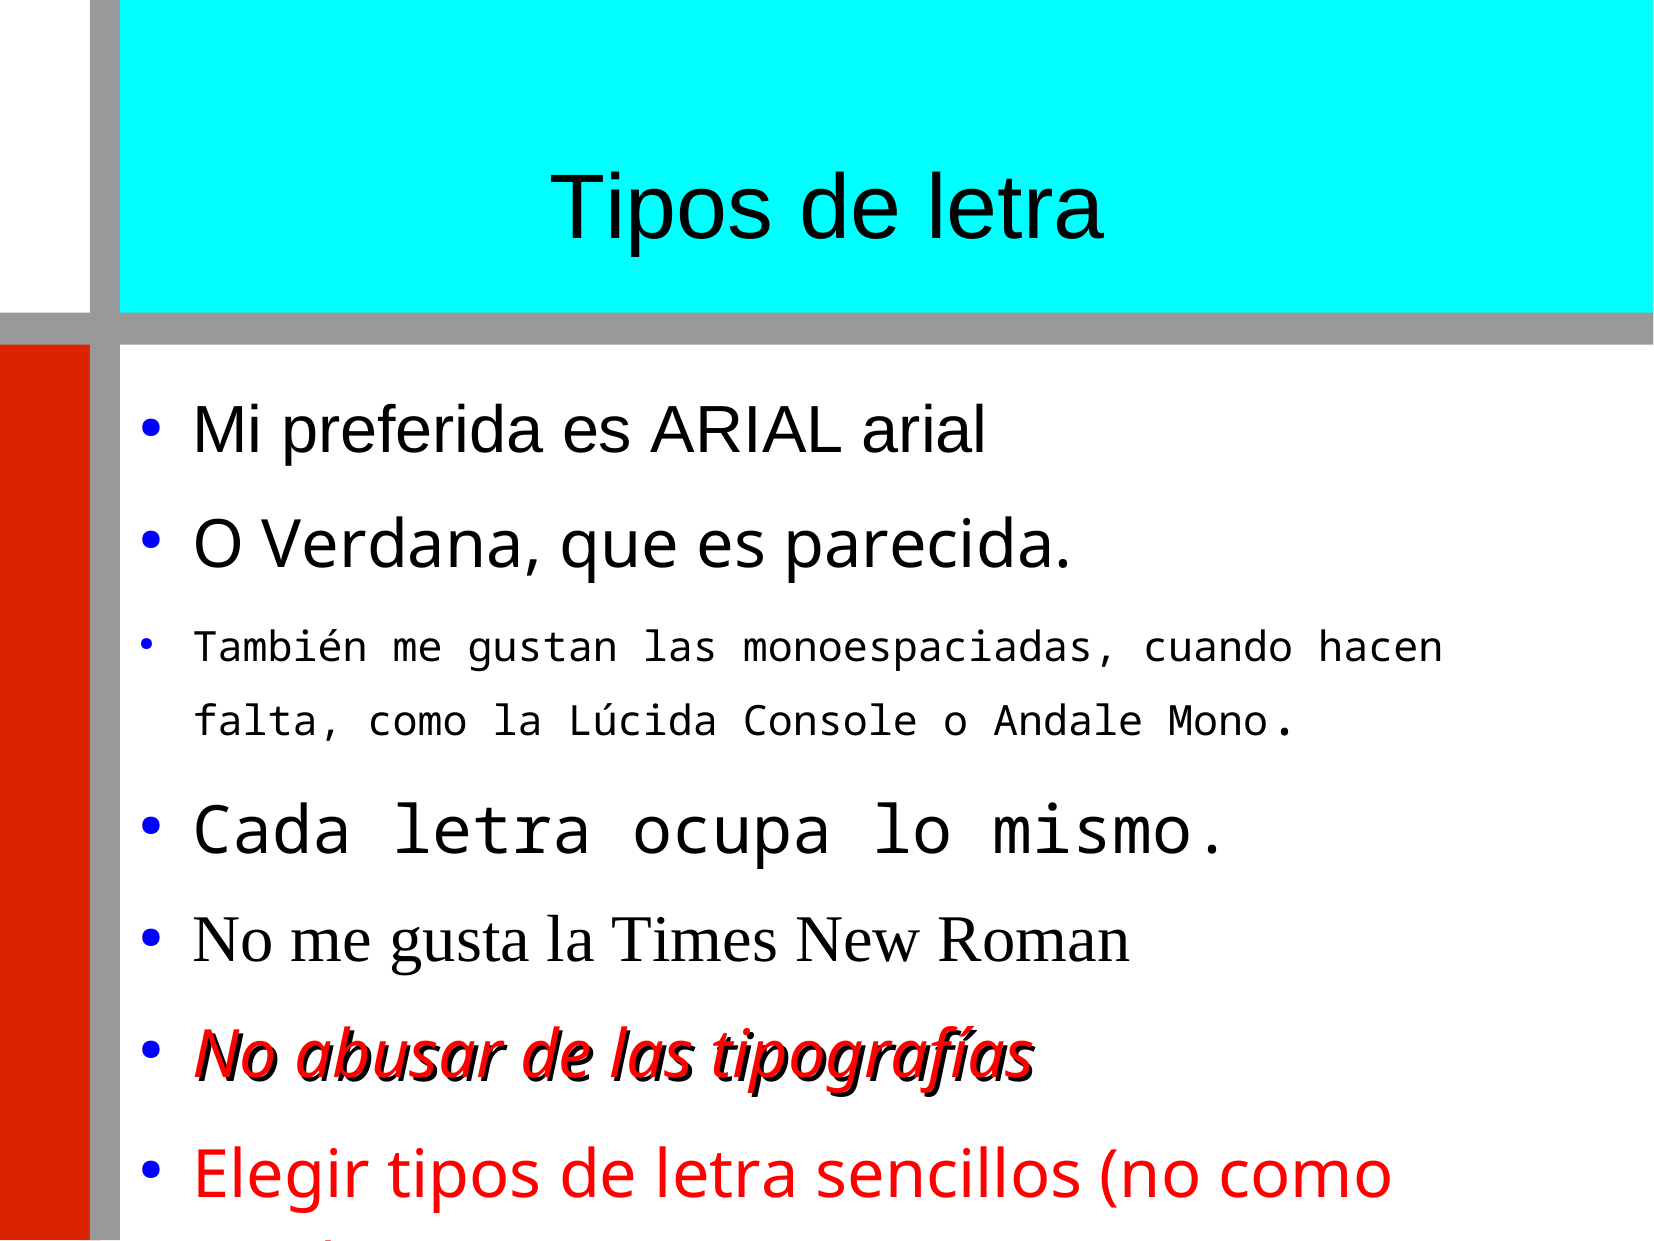

# Tipos de letra
Mi preferida es ARIAL arial
O Verdana, que es parecida.
También me gustan las monoespaciadas, cuando hacen falta, como la Lúcida Console o Andale Mono.
Cada letra ocupa lo mismo.
No me gusta la Times New Roman
No abusar de las tipografías
Elegir tipos de letra sencillos (no como esta)